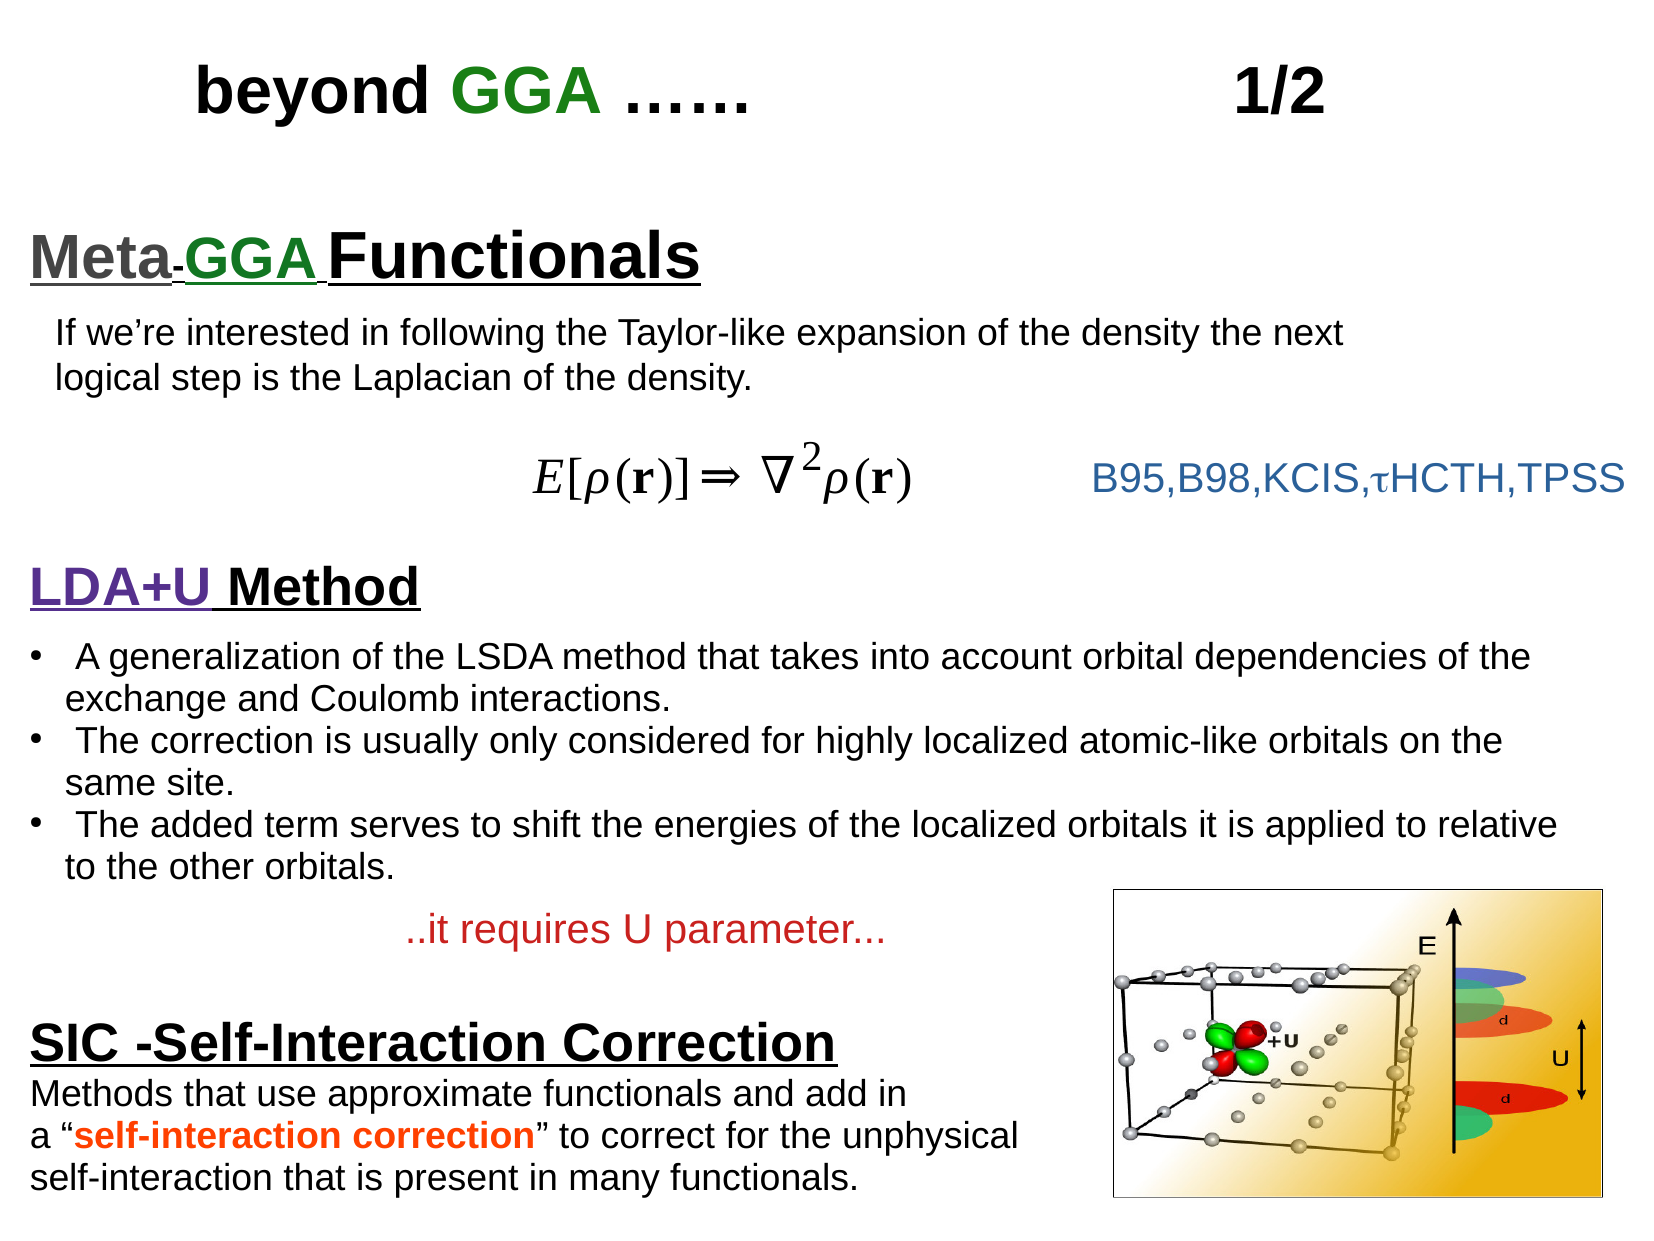

beyond GGA …… 1/2
Meta-GGA Functionals
If we’re interested in following the Taylor-like expansion of the density the next logical step is the Laplacian of the density.
B95,B98,KCIS,HCTH,TPSS
LDA+U Method
 A generalization of the LSDA method that takes into account orbital dependencies of the exchange and Coulomb interactions.
 The correction is usually only considered for highly localized atomic-like orbitals on the same site.
 The added term serves to shift the energies of the localized orbitals it is applied to relative to the other orbitals.
..it requires U parameter...
SIC -Self-Interaction Correction
Methods that use approximate functionals and add in
a “self-interaction correction” to correct for the unphysical
self-interaction that is present in many functionals.